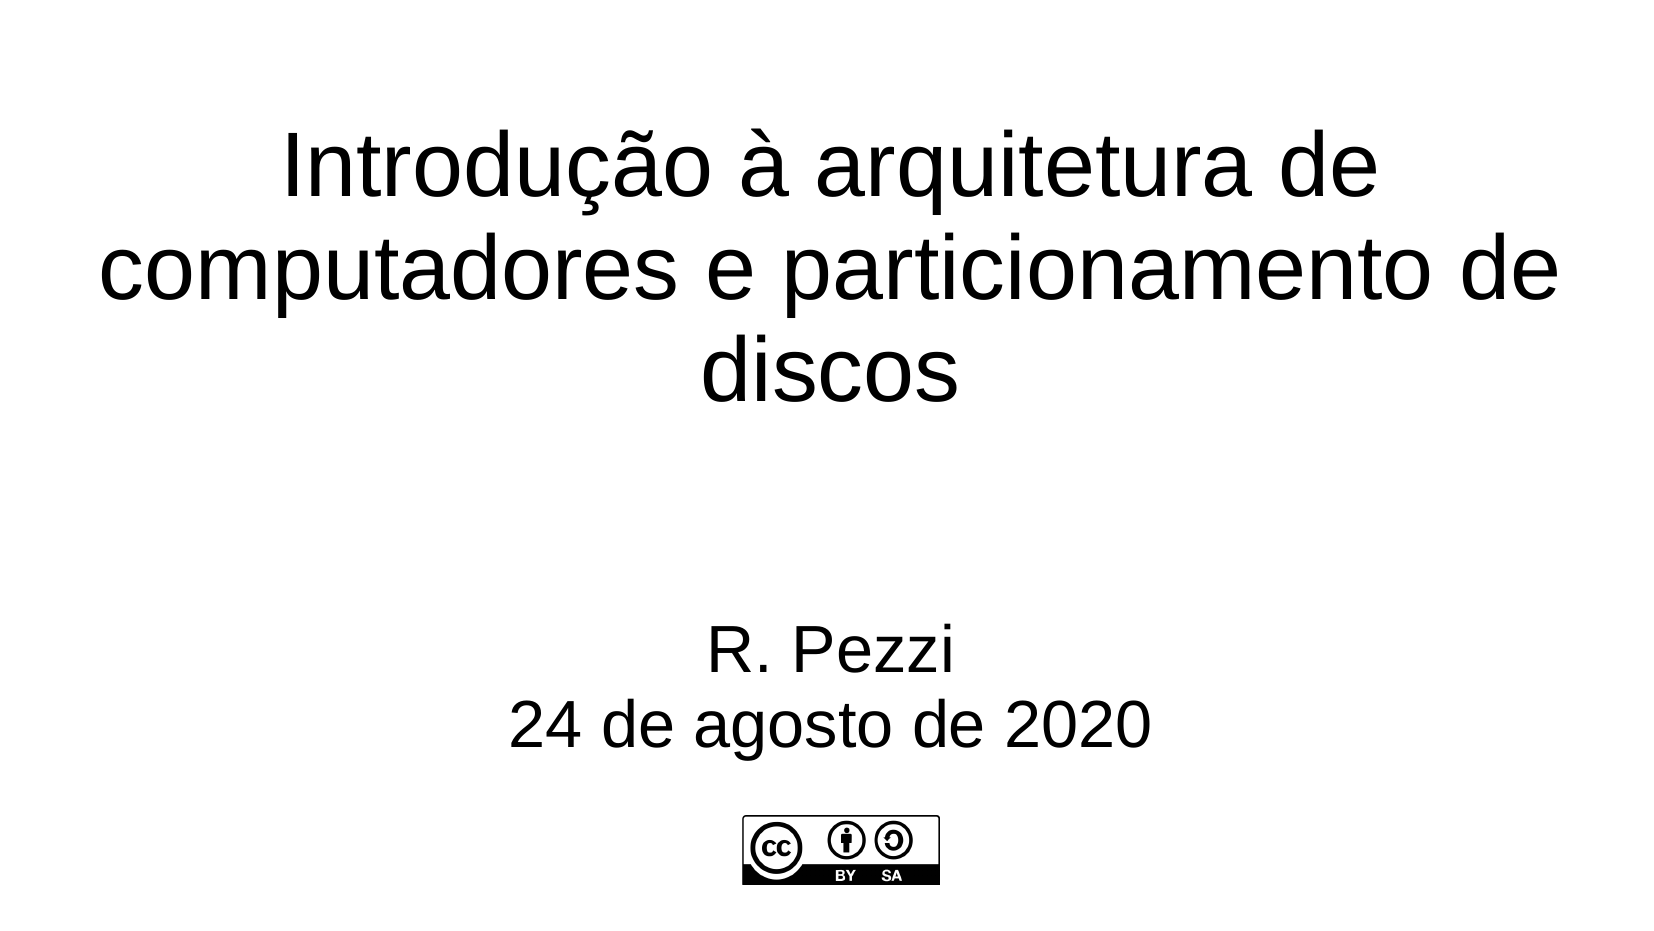

# Introdução à arquitetura de computadores e particionamento de discos
R. Pezzi
24 de agosto de 2020